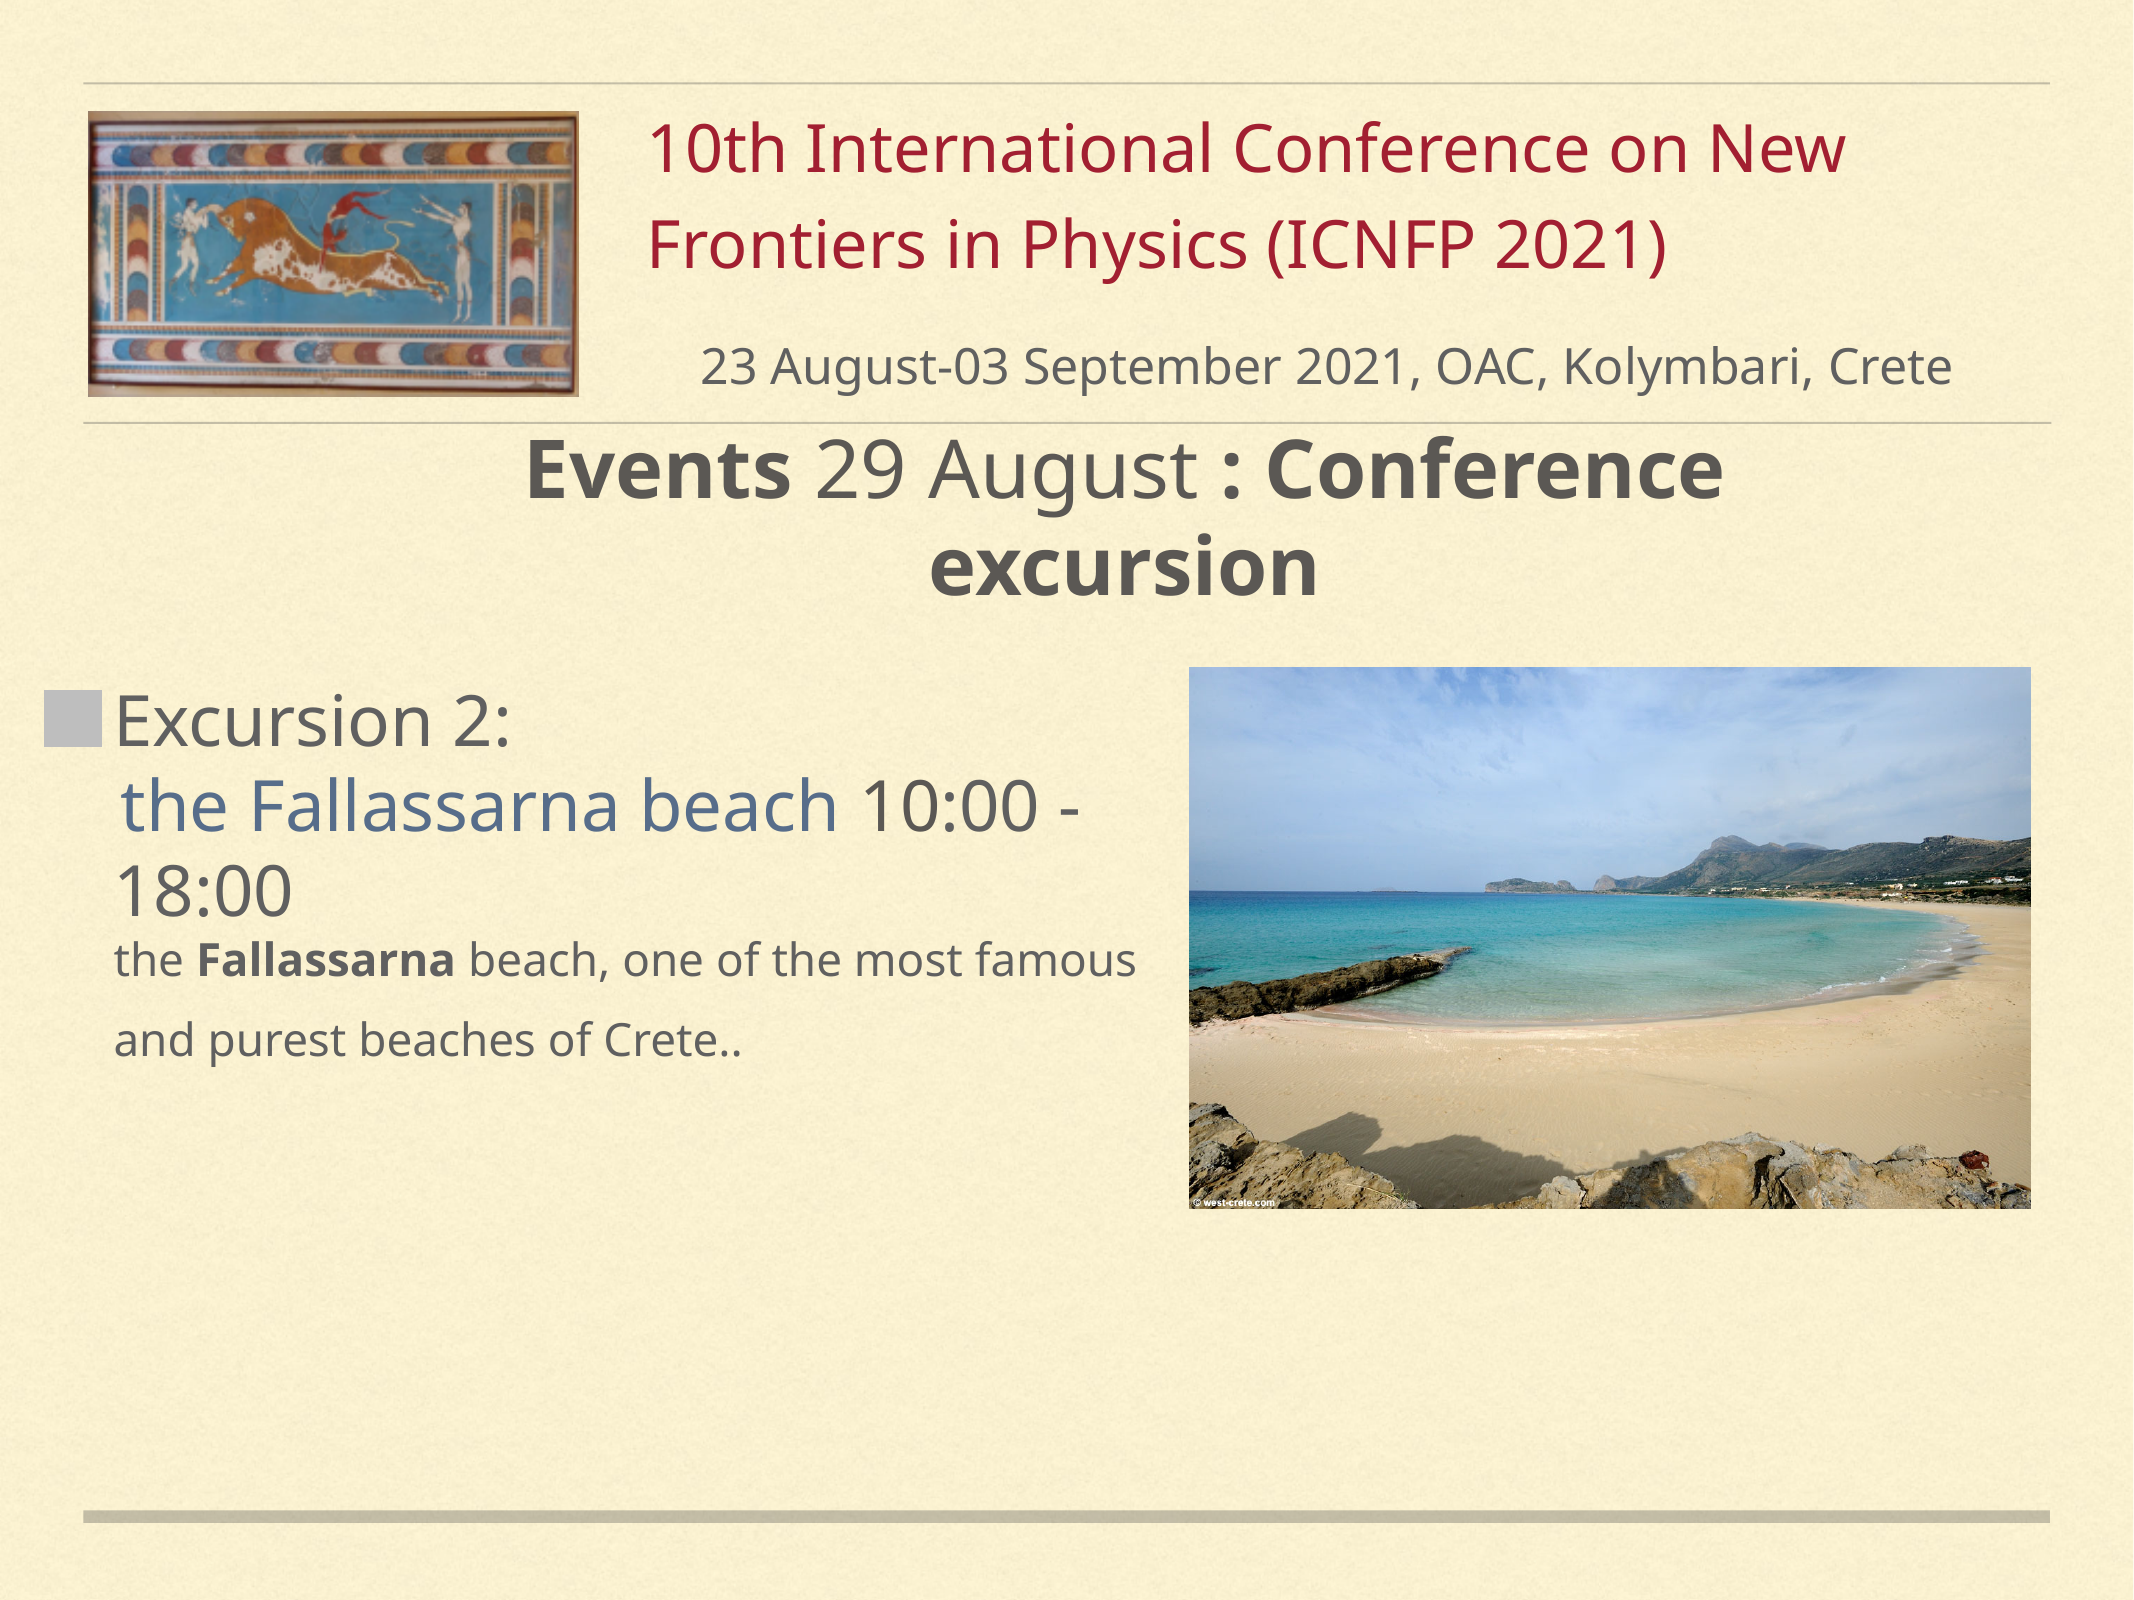

# 10th International Conference on New Frontiers in Physics (ICNFP 2021)
23 August-03 September 2021, OAC, Kolymbari, Crete
Events 29 August : Conference excursion
Excursion 2:  the Fallassarna beach 10:00 - 18:00  the Fallassarna beach, one of the most famous and purest beaches of Crete..